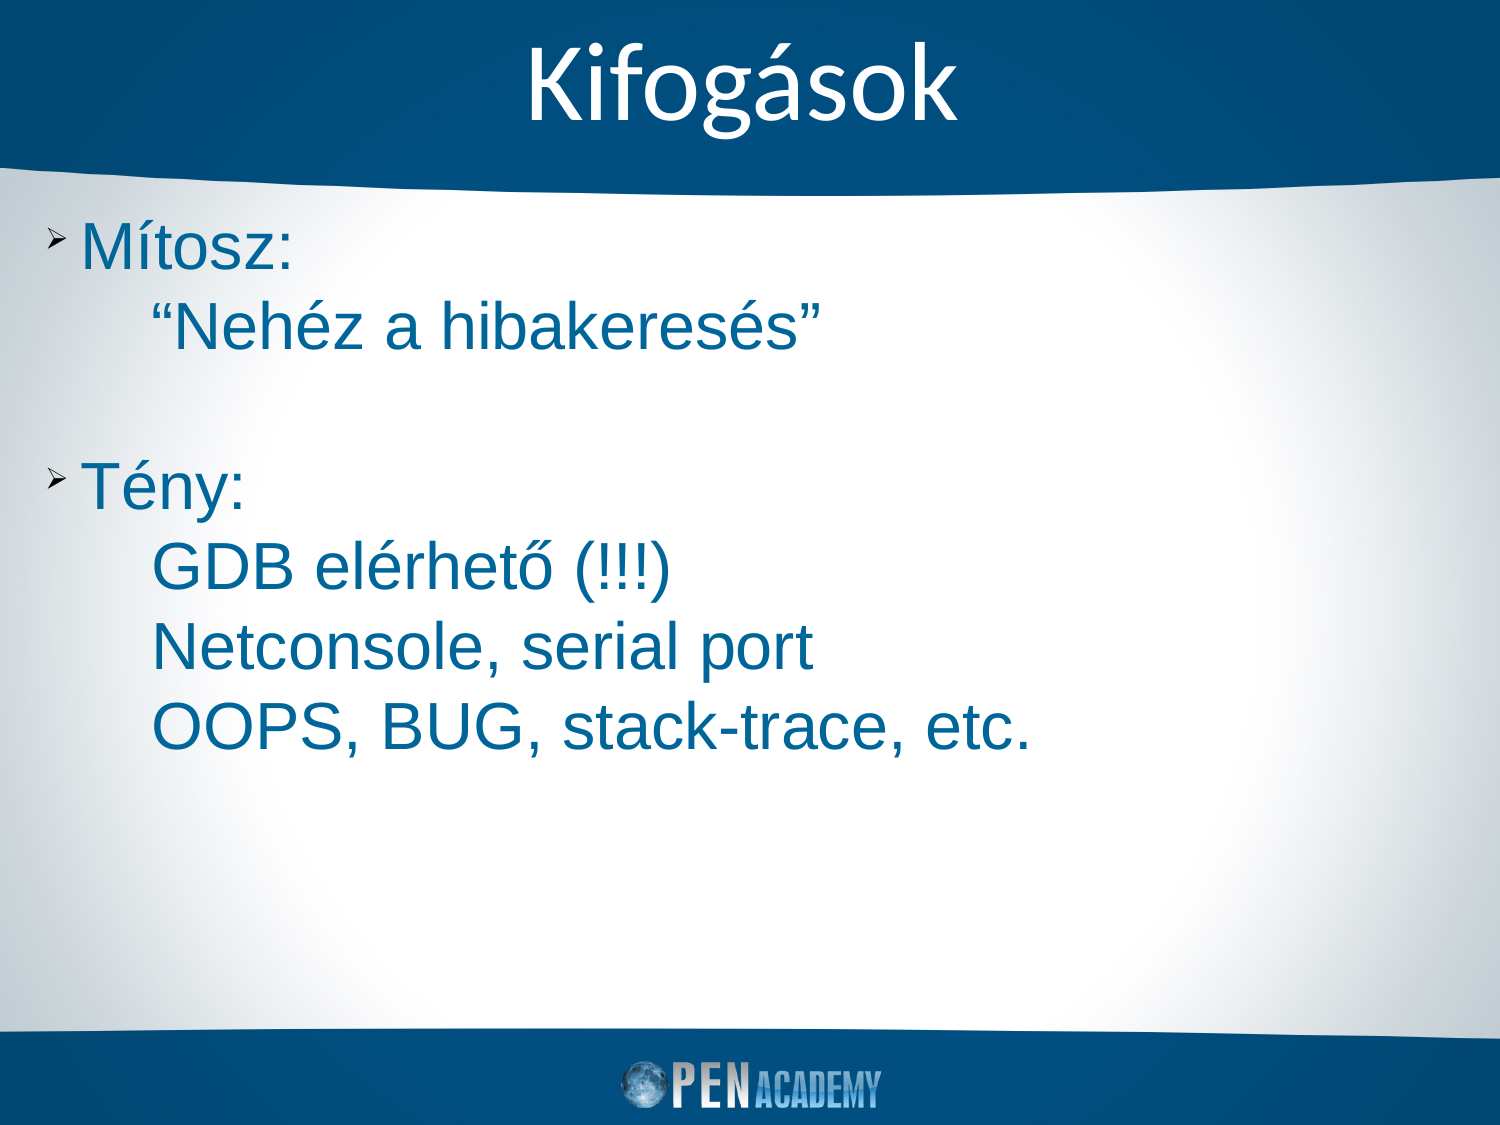

# Kifogások
Mítosz:
“Nehéz a hibakeresés”
Tény:
GDB elérhető (!!!)
Netconsole, serial port
OOPS, BUG, stack-trace, etc.